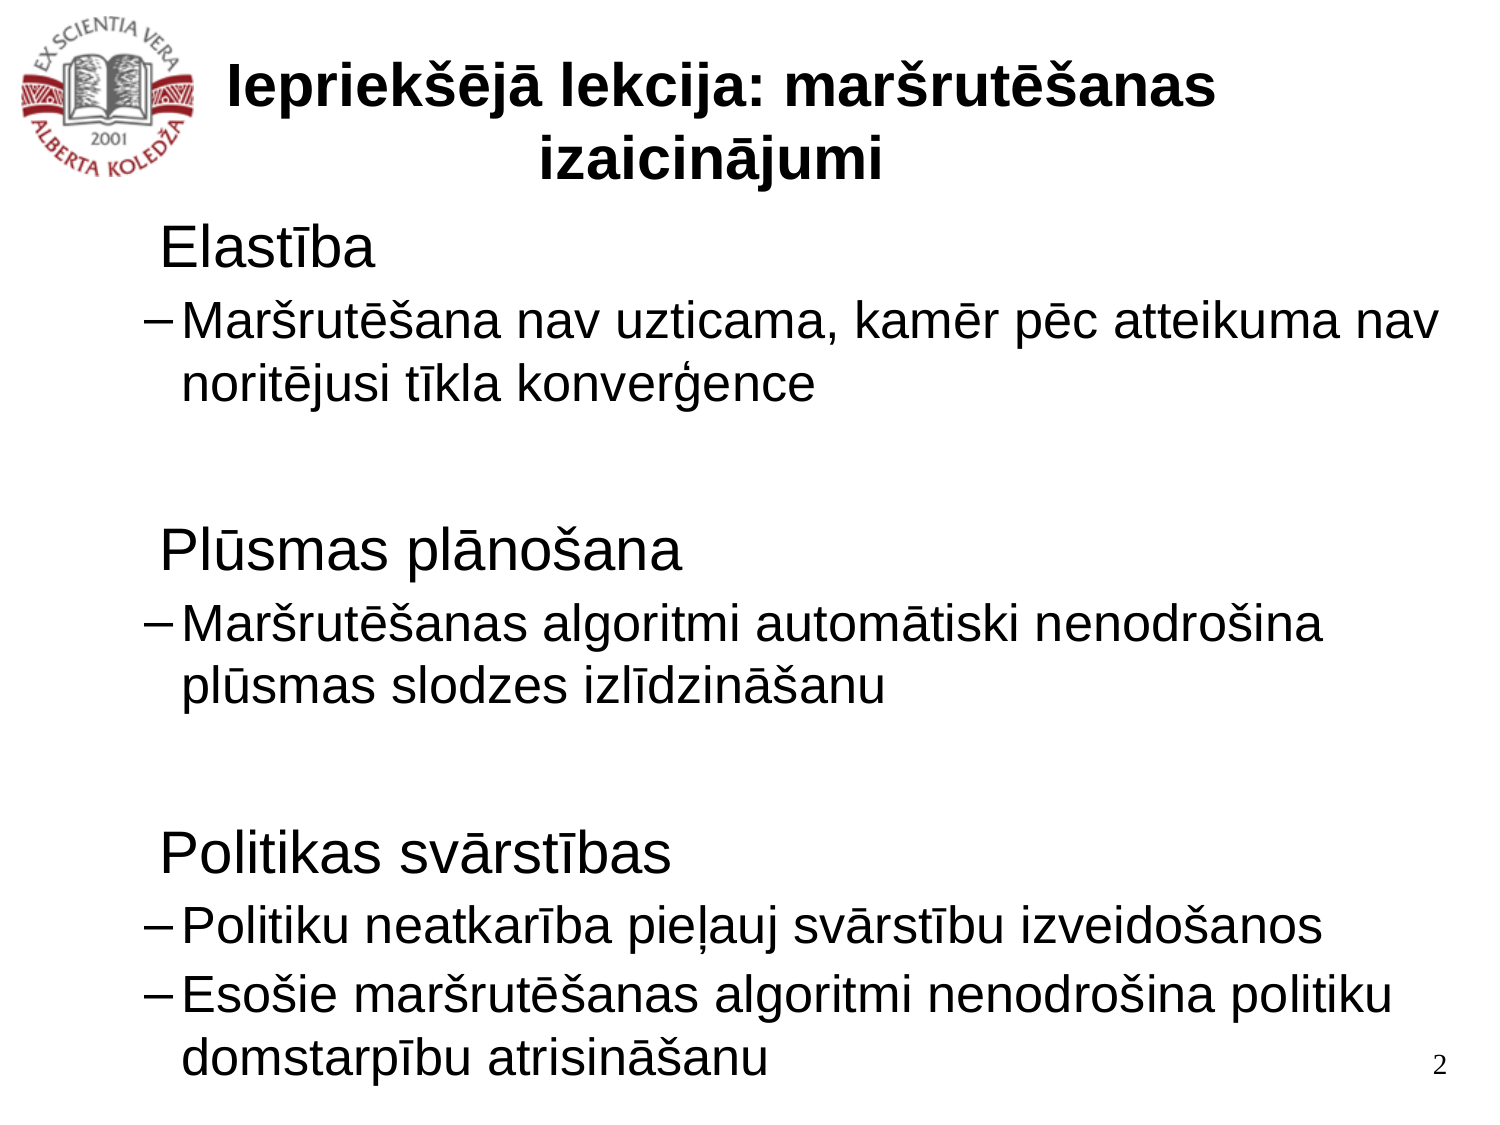

# Iepriekšējā lekcija: maršrutēšanas izaicinājumi
Elastība
Maršrutēšana nav uzticama, kamēr pēc atteikuma nav noritējusi tīkla konverģence
Plūsmas plānošana
Maršrutēšanas algoritmi automātiski nenodrošina plūsmas slodzes izlīdzināšanu
Politikas svārstības
Politiku neatkarība pieļauj svārstību izveidošanos
Esošie maršrutēšanas algoritmi nenodrošina politiku domstarpību atrisināšanu
2